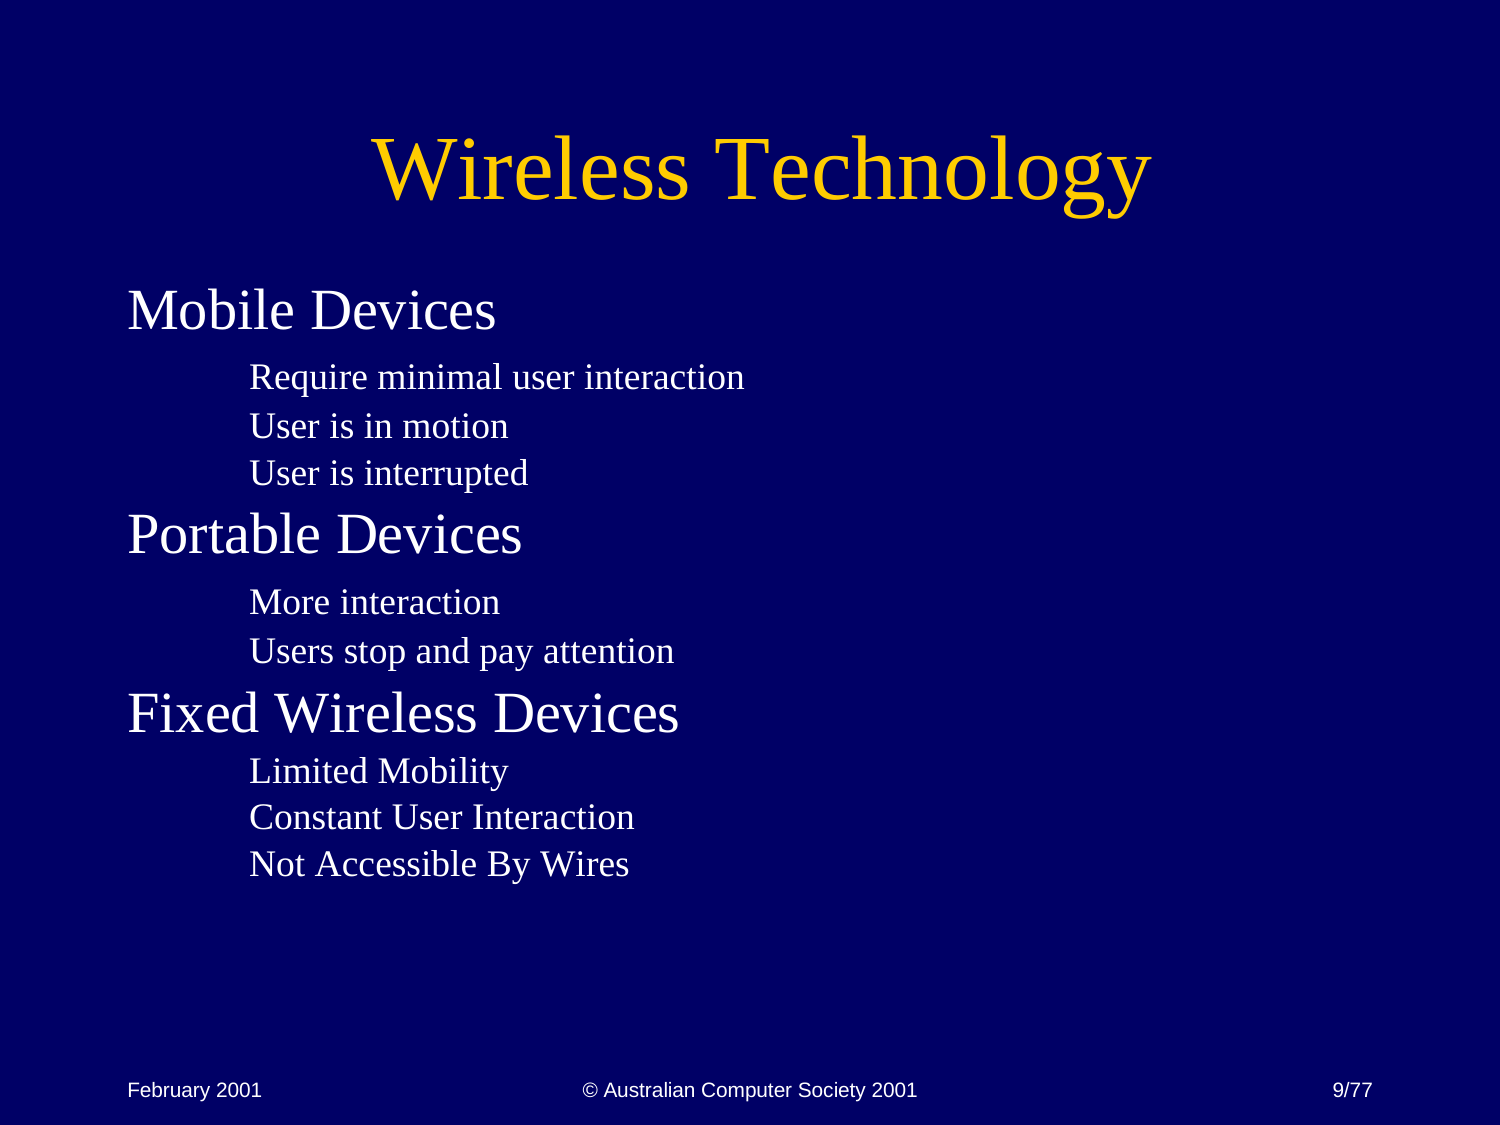

# Wireless Technology
Mobile Devices
	Require minimal user interaction
	User is in motion
	User is interrupted
Portable Devices
	More interaction
	Users stop and pay attention
Fixed Wireless Devices
	Limited Mobility
	Constant User Interaction
	Not Accessible By Wires
February 2001
© Australian Computer Society 2001
9